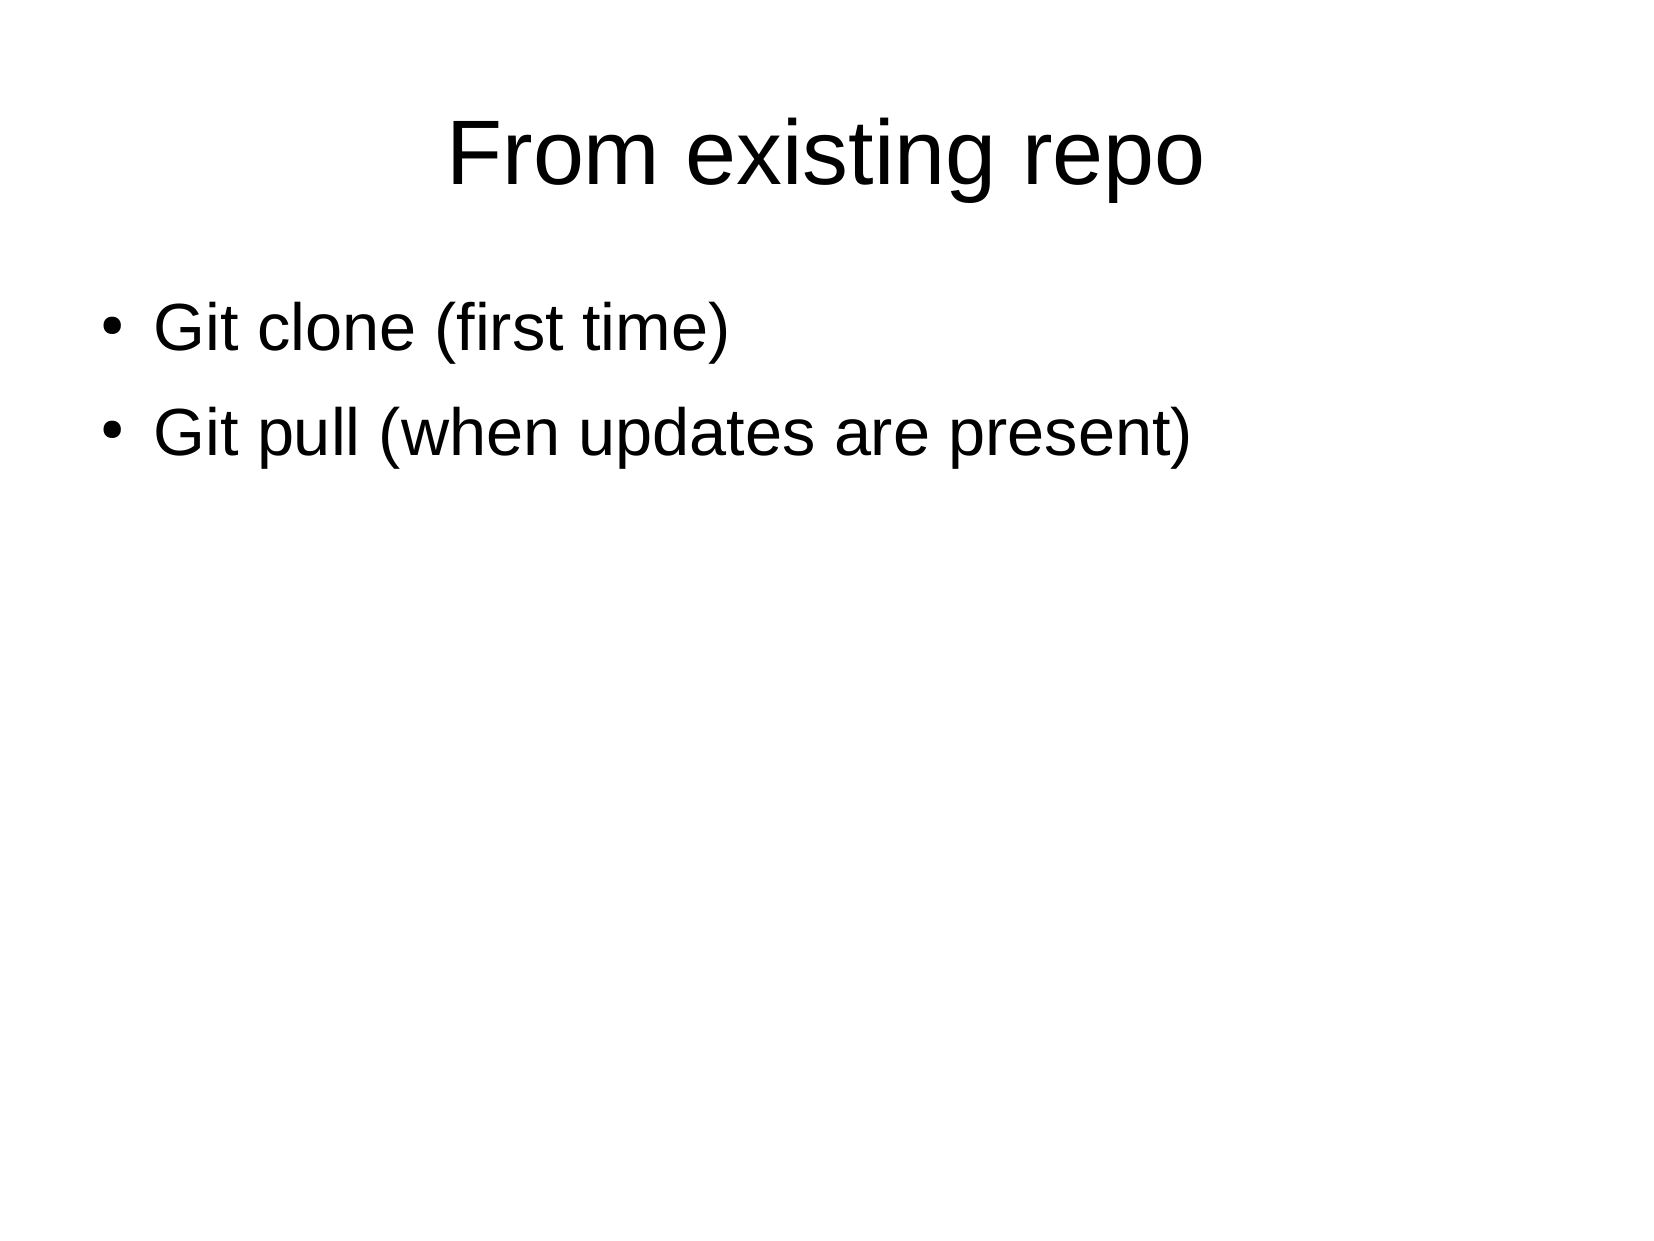

# From existing repo
Git clone (first time)
Git pull (when updates are present)